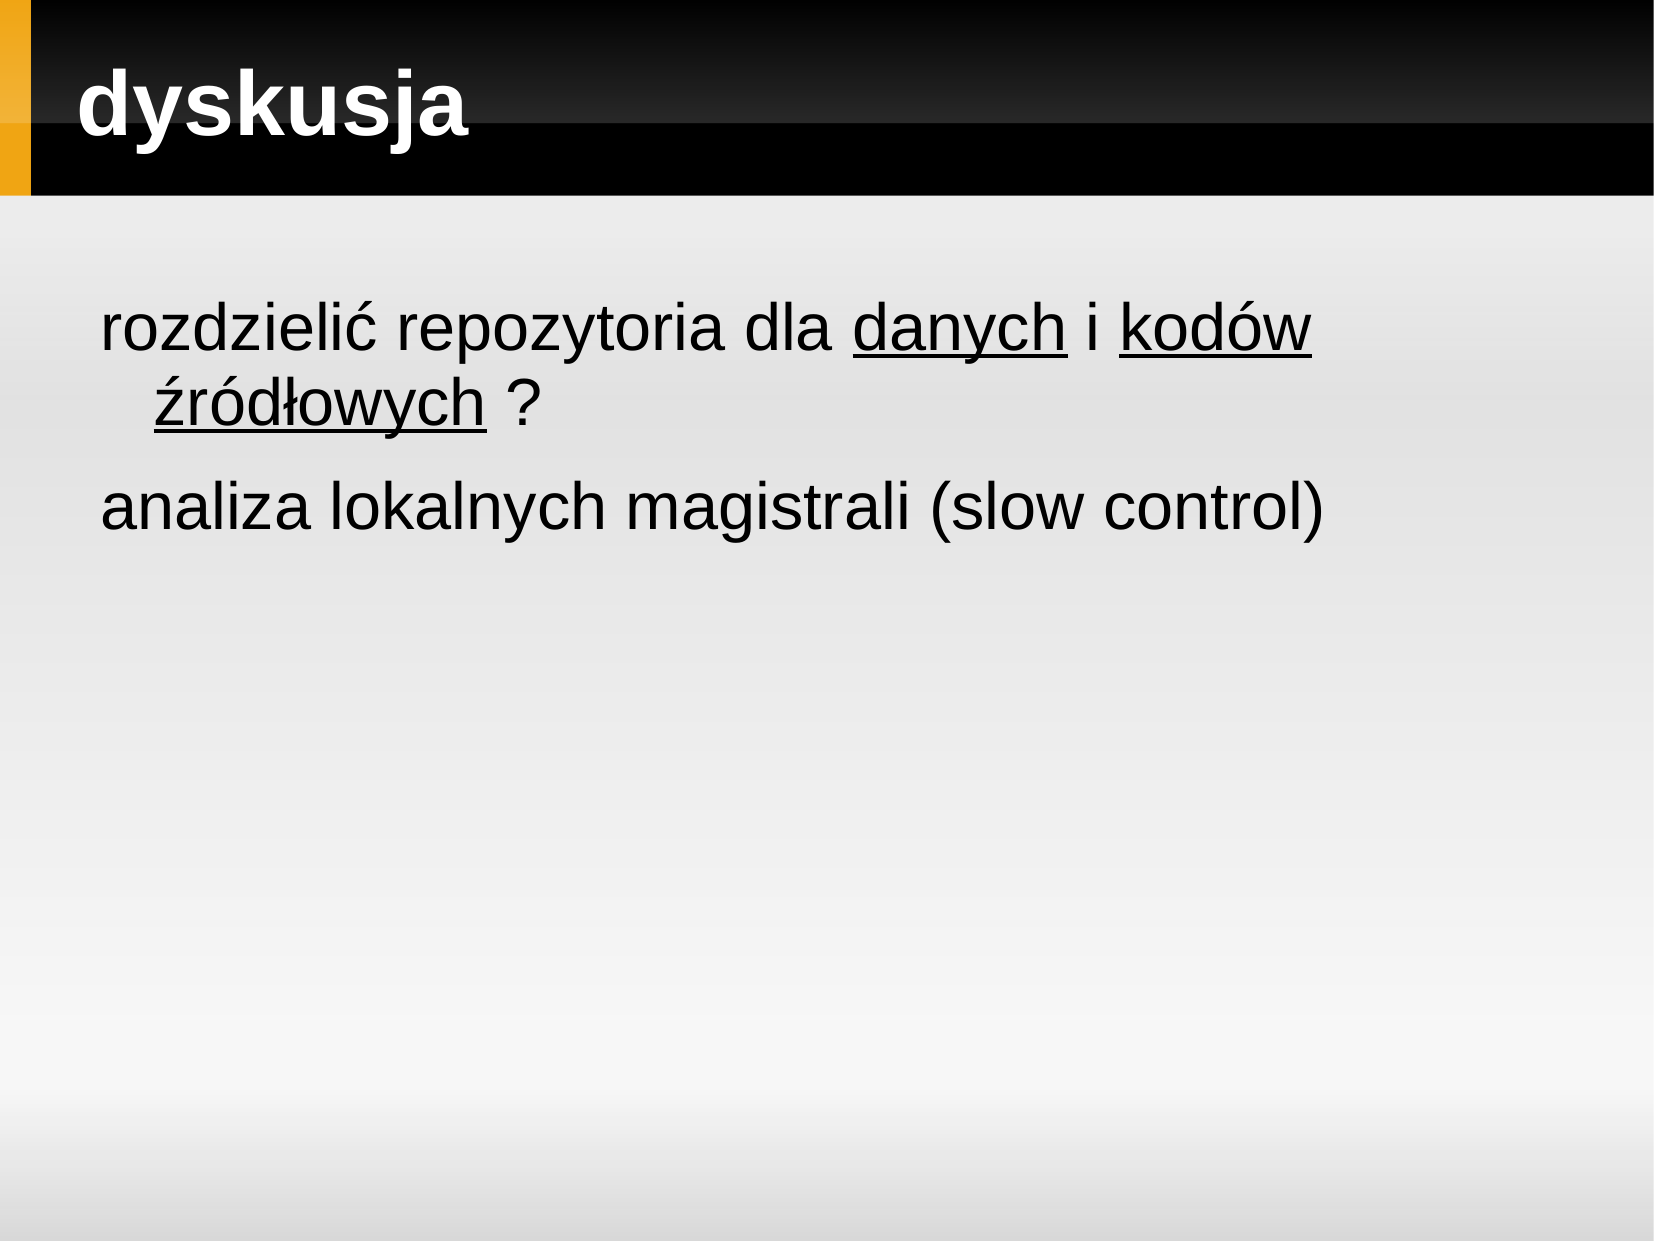

# dyskusja
rozdzielić repozytoria dla danych i kodów źródłowych ?
analiza lokalnych magistrali (slow control)